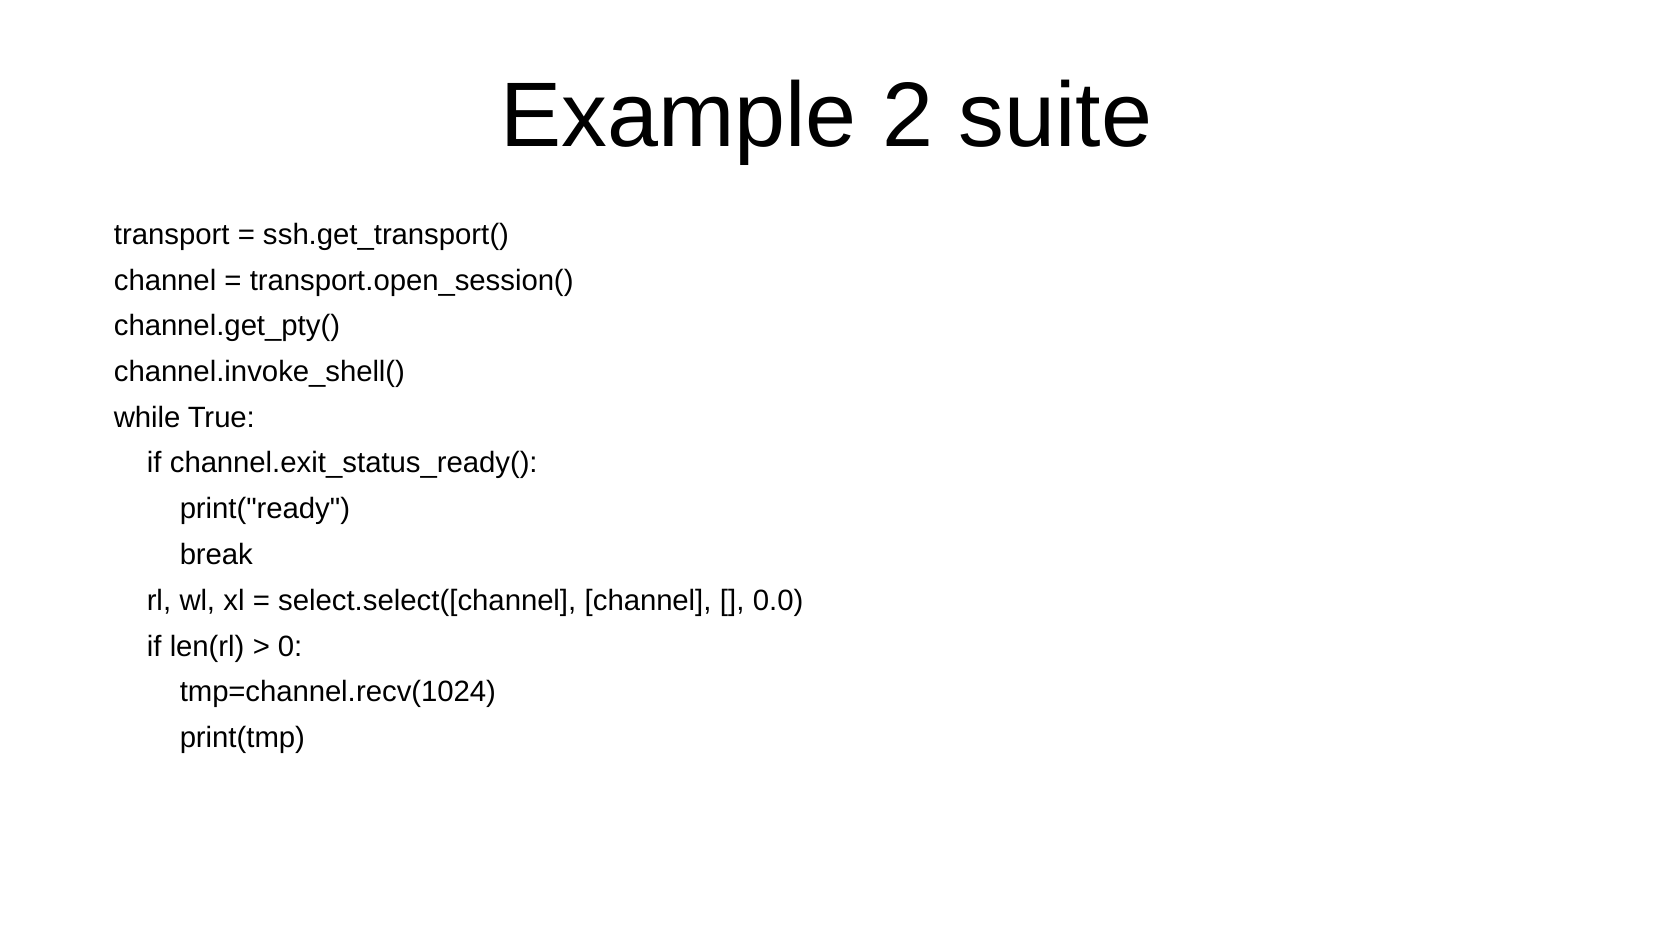

# Example 2 suite
transport = ssh.get_transport()
channel = transport.open_session()
channel.get_pty()
channel.invoke_shell()
while True:
 if channel.exit_status_ready():
 print("ready")
 break
 rl, wl, xl = select.select([channel], [channel], [], 0.0)
 if len(rl) > 0:
 tmp=channel.recv(1024)
 print(tmp)